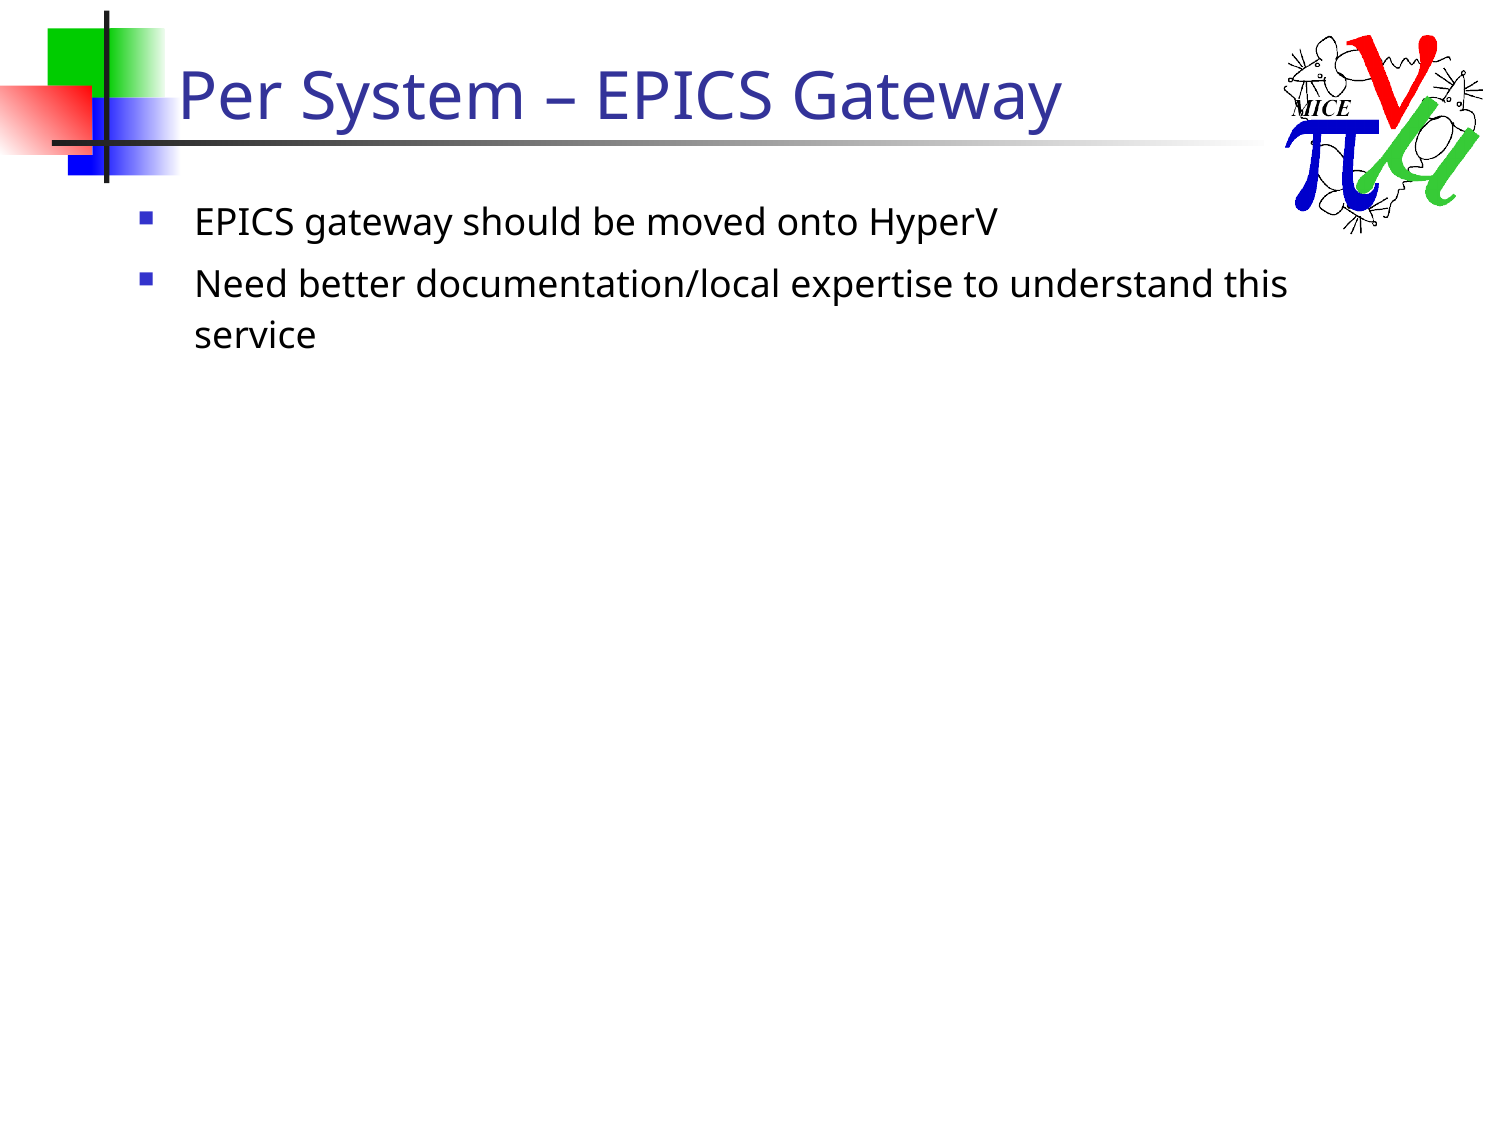

# Per System – EPICS Gateway
EPICS gateway should be moved onto HyperV
Need better documentation/local expertise to understand this service